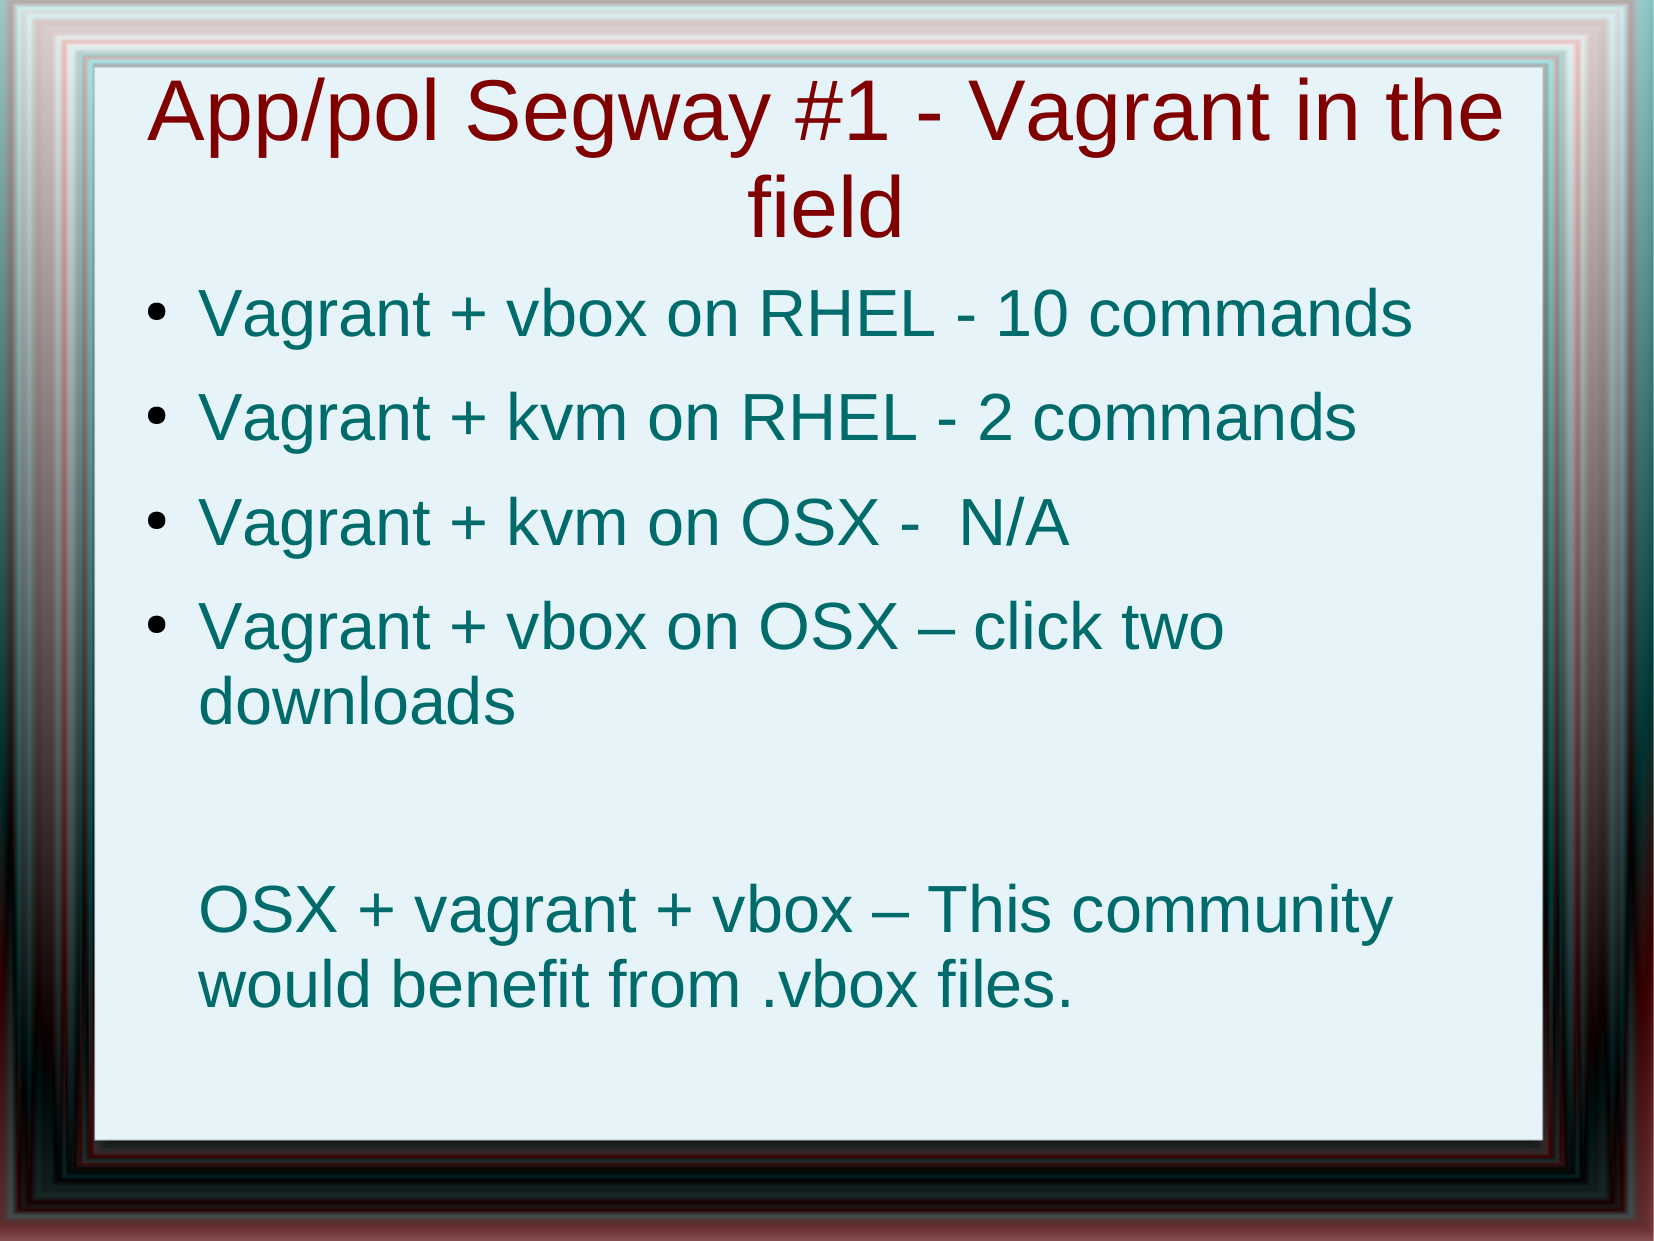

# App/pol Segway #1 - Vagrant in the field
Vagrant + vbox on RHEL - 10 commands
Vagrant + kvm on RHEL - 2 commands
Vagrant + kvm on OSX - N/A
Vagrant + vbox on OSX – click two downloads
OSX + vagrant + vbox – This community would benefit from .vbox files.